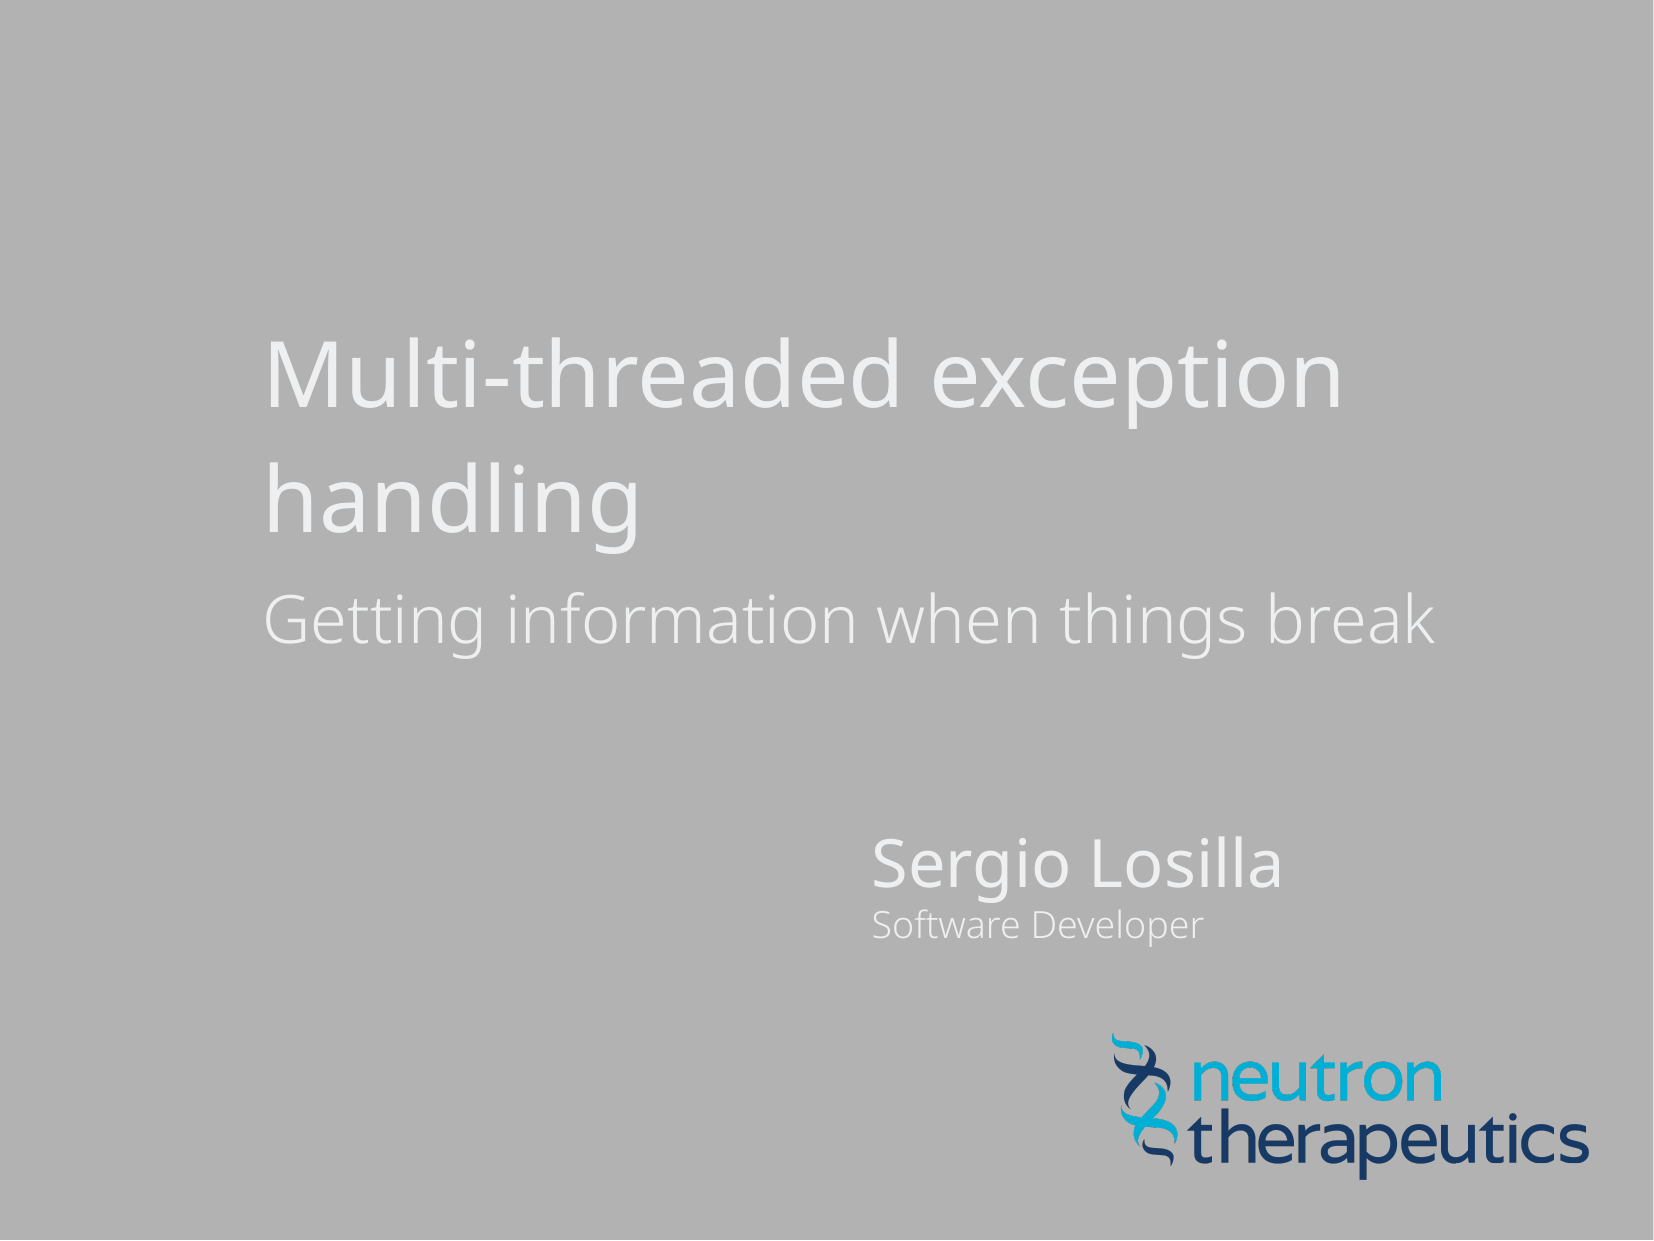

# Multi-threaded exception handling
Getting information when things break
Sergio Losilla
Software Developer